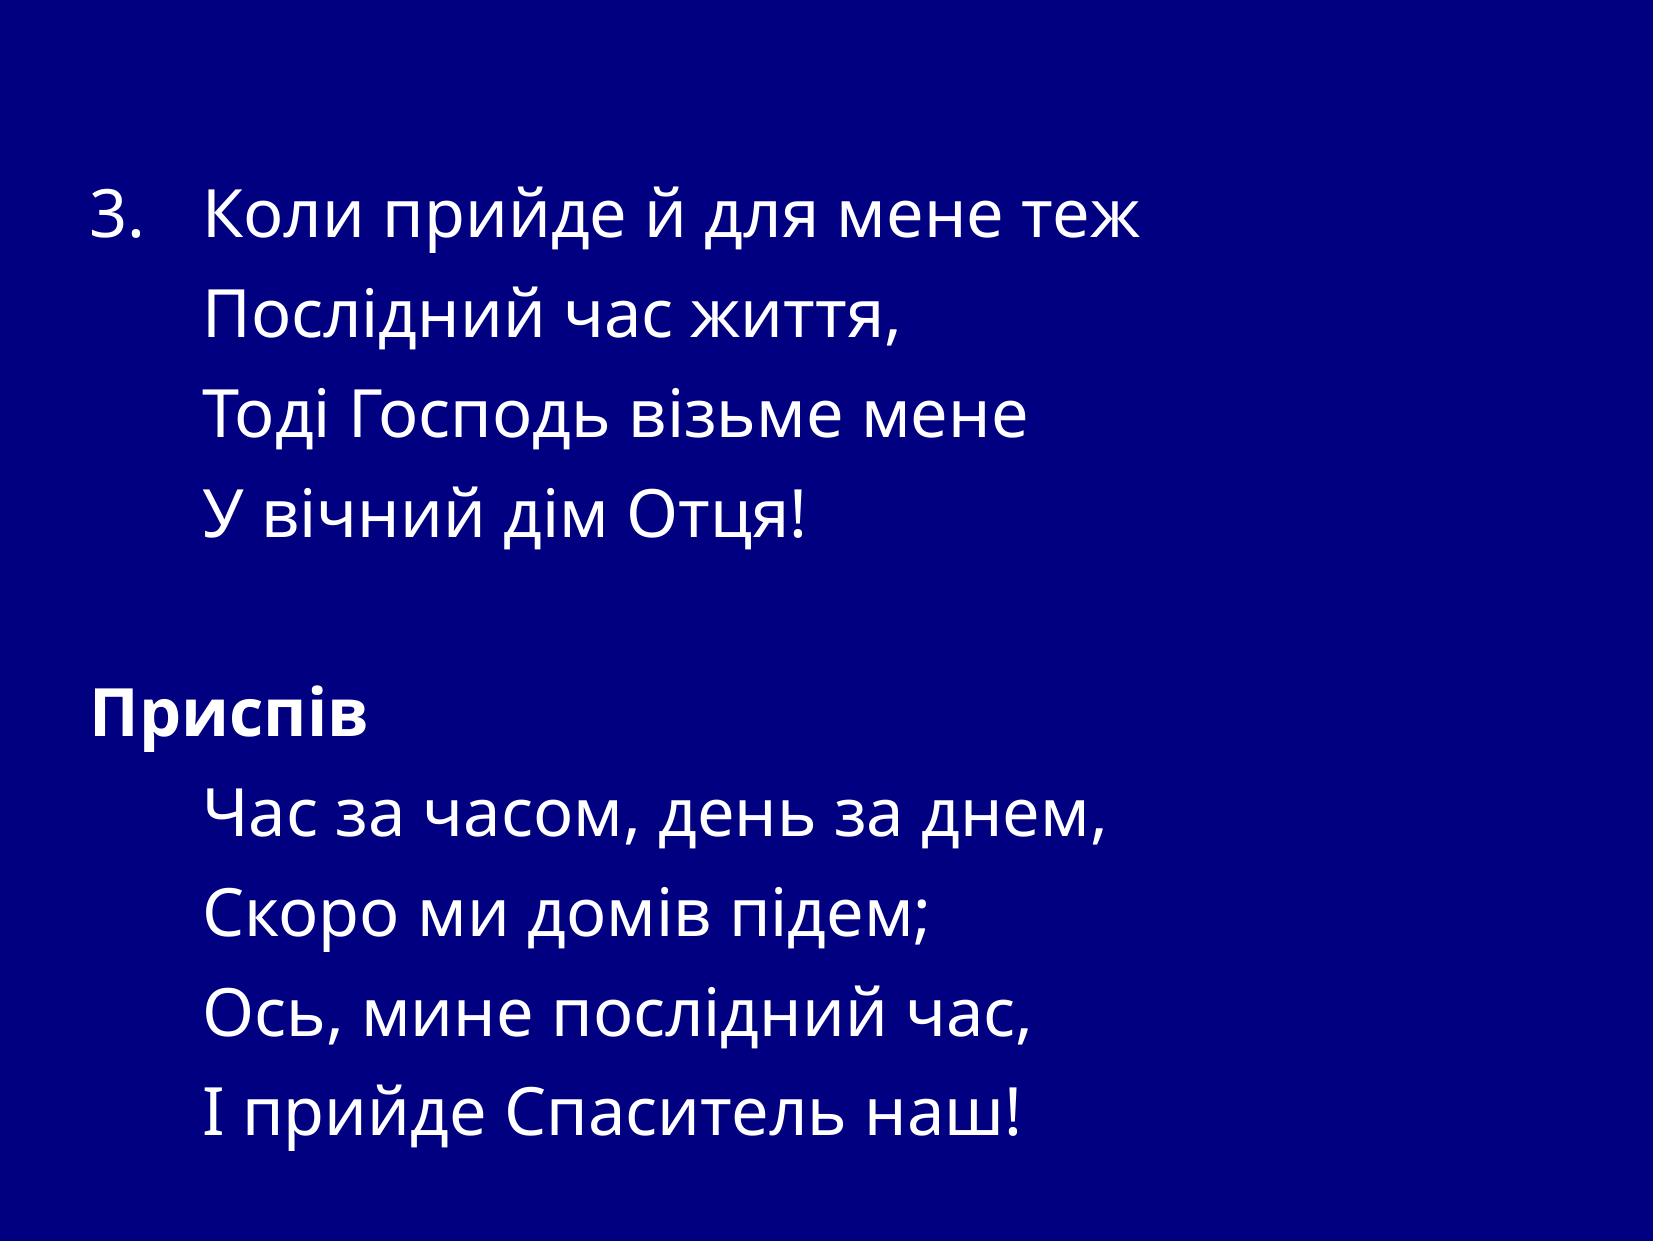

3.	Коли прийде й для мене теж
	Послідний час життя,
	Тоді Господь візьме мене
	У вічний дім Отця!
Приспів
	Час за часом, день за днем,
	Скоро ми домів підем;
	Ось, мине послідний час,
	І прийде Спаситель наш!